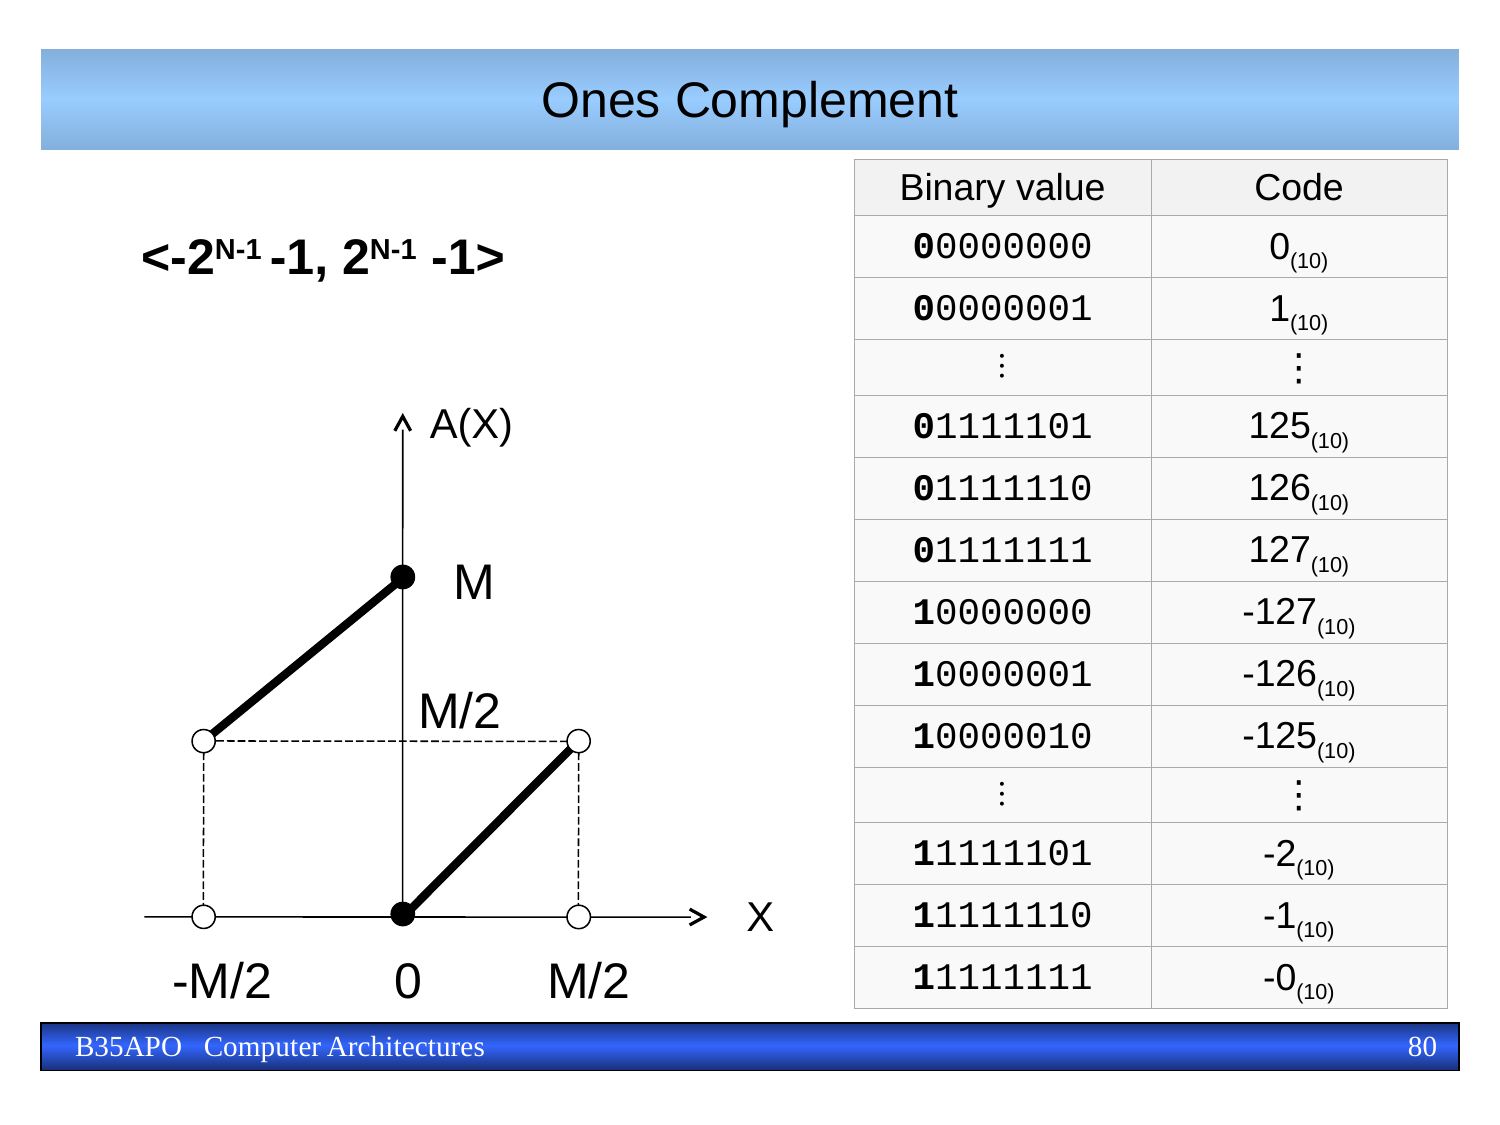

# Ones Complement
| Binary value | Code |
| --- | --- |
| 00000000 | 0(10) |
| 00000001 | 1(10) |
| ⋮ | ⋮ |
| 01111101 | 125(10) |
| 01111110 | 126(10) |
| 01111111 | 127(10) |
| 10000000 | -127(10) |
| 10000001 | -126(10) |
| 10000010 | -125(10) |
| ⋮ | ⋮ |
| 11111101 | -2(10) |
| 11111110 | -1(10) |
| 11111111 | -0(10) |
<-2N-1 -1, 2N-1 -1>
A(X)
M
M/2
X
-M/2
0
M/2
B35APO Computer Architectures
80